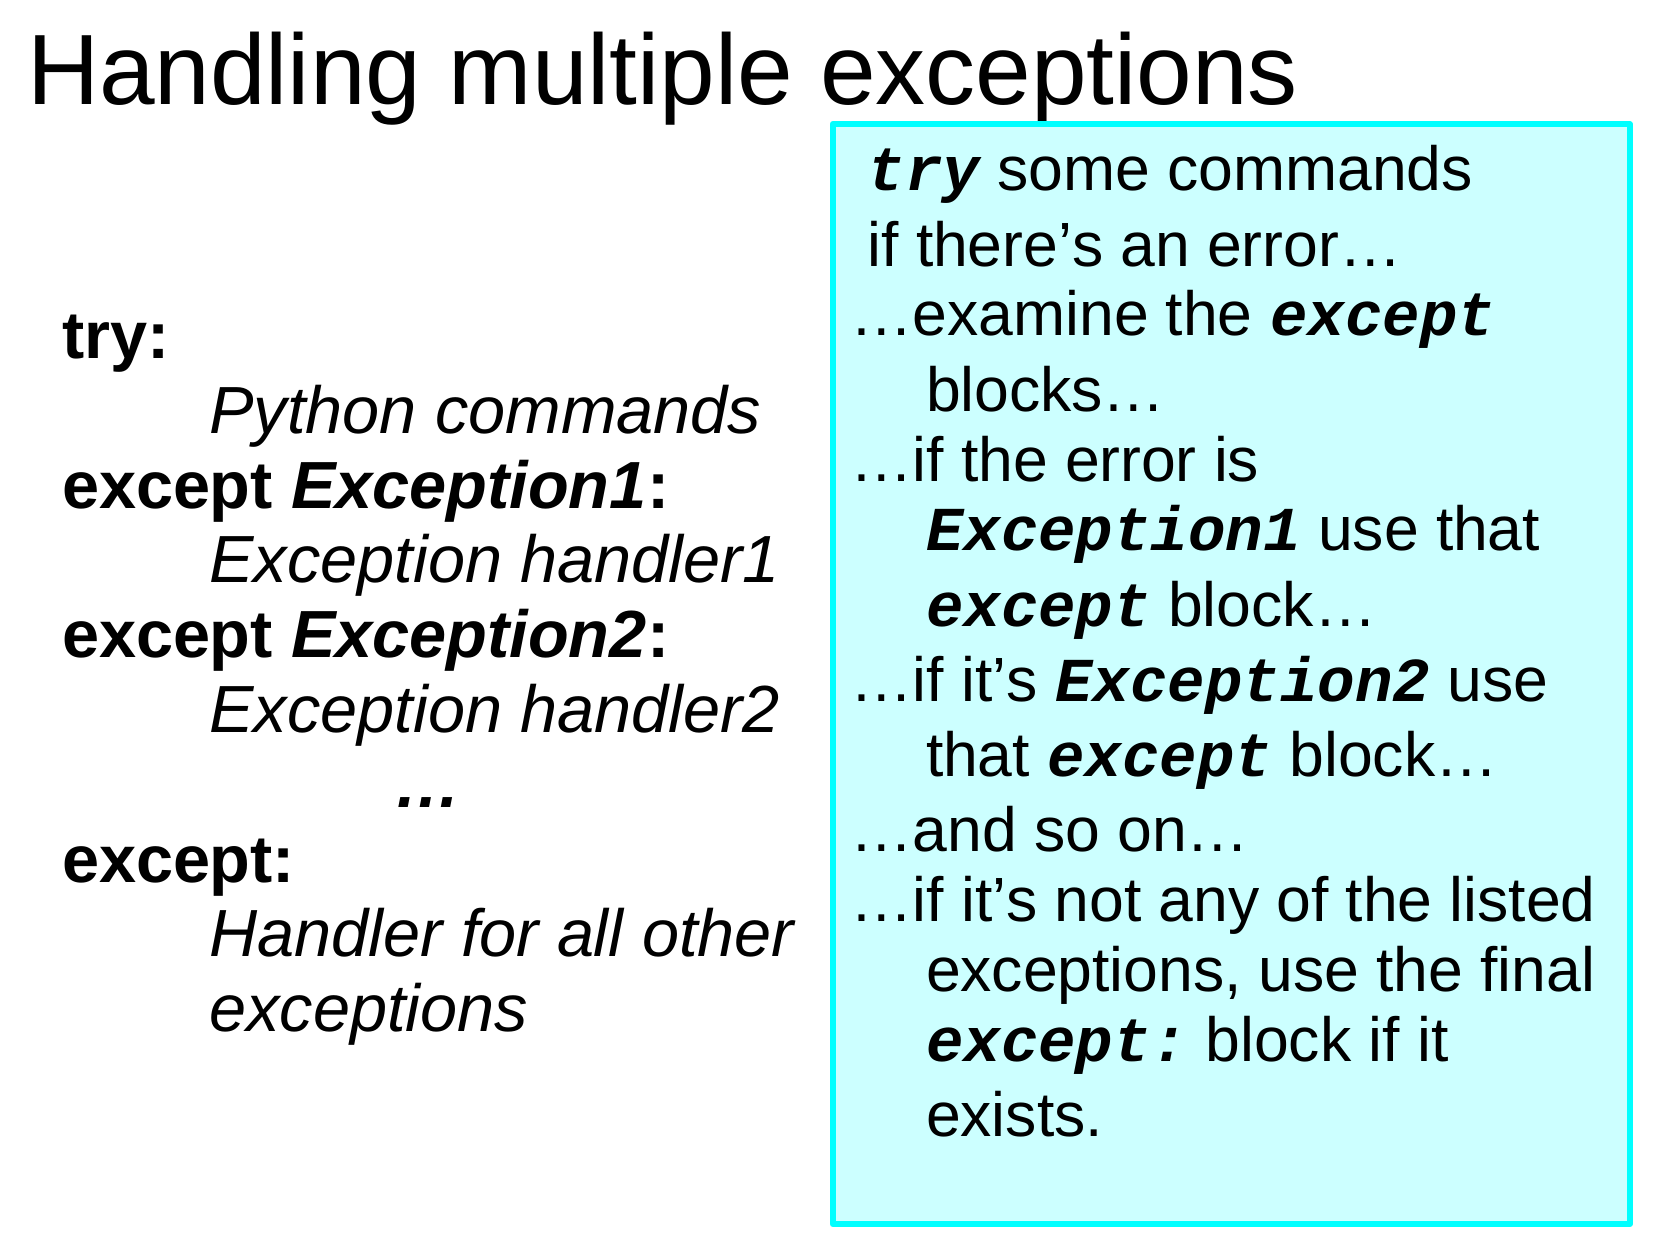

Handling multiple exceptions
 try some commands
 if there’s an error…
…examine the except blocks…
…if the error is Exception1 use that except block…
…if it’s Exception2 use that except block…
…and so on…
…if it’s not any of the listed exceptions, use the final except: block if it exists.
try:
		Python commands
except Exception1:
		Exception handler1
except Exception2:
		Exception handler2
…
except:
		Handler for all other
		exceptions
44